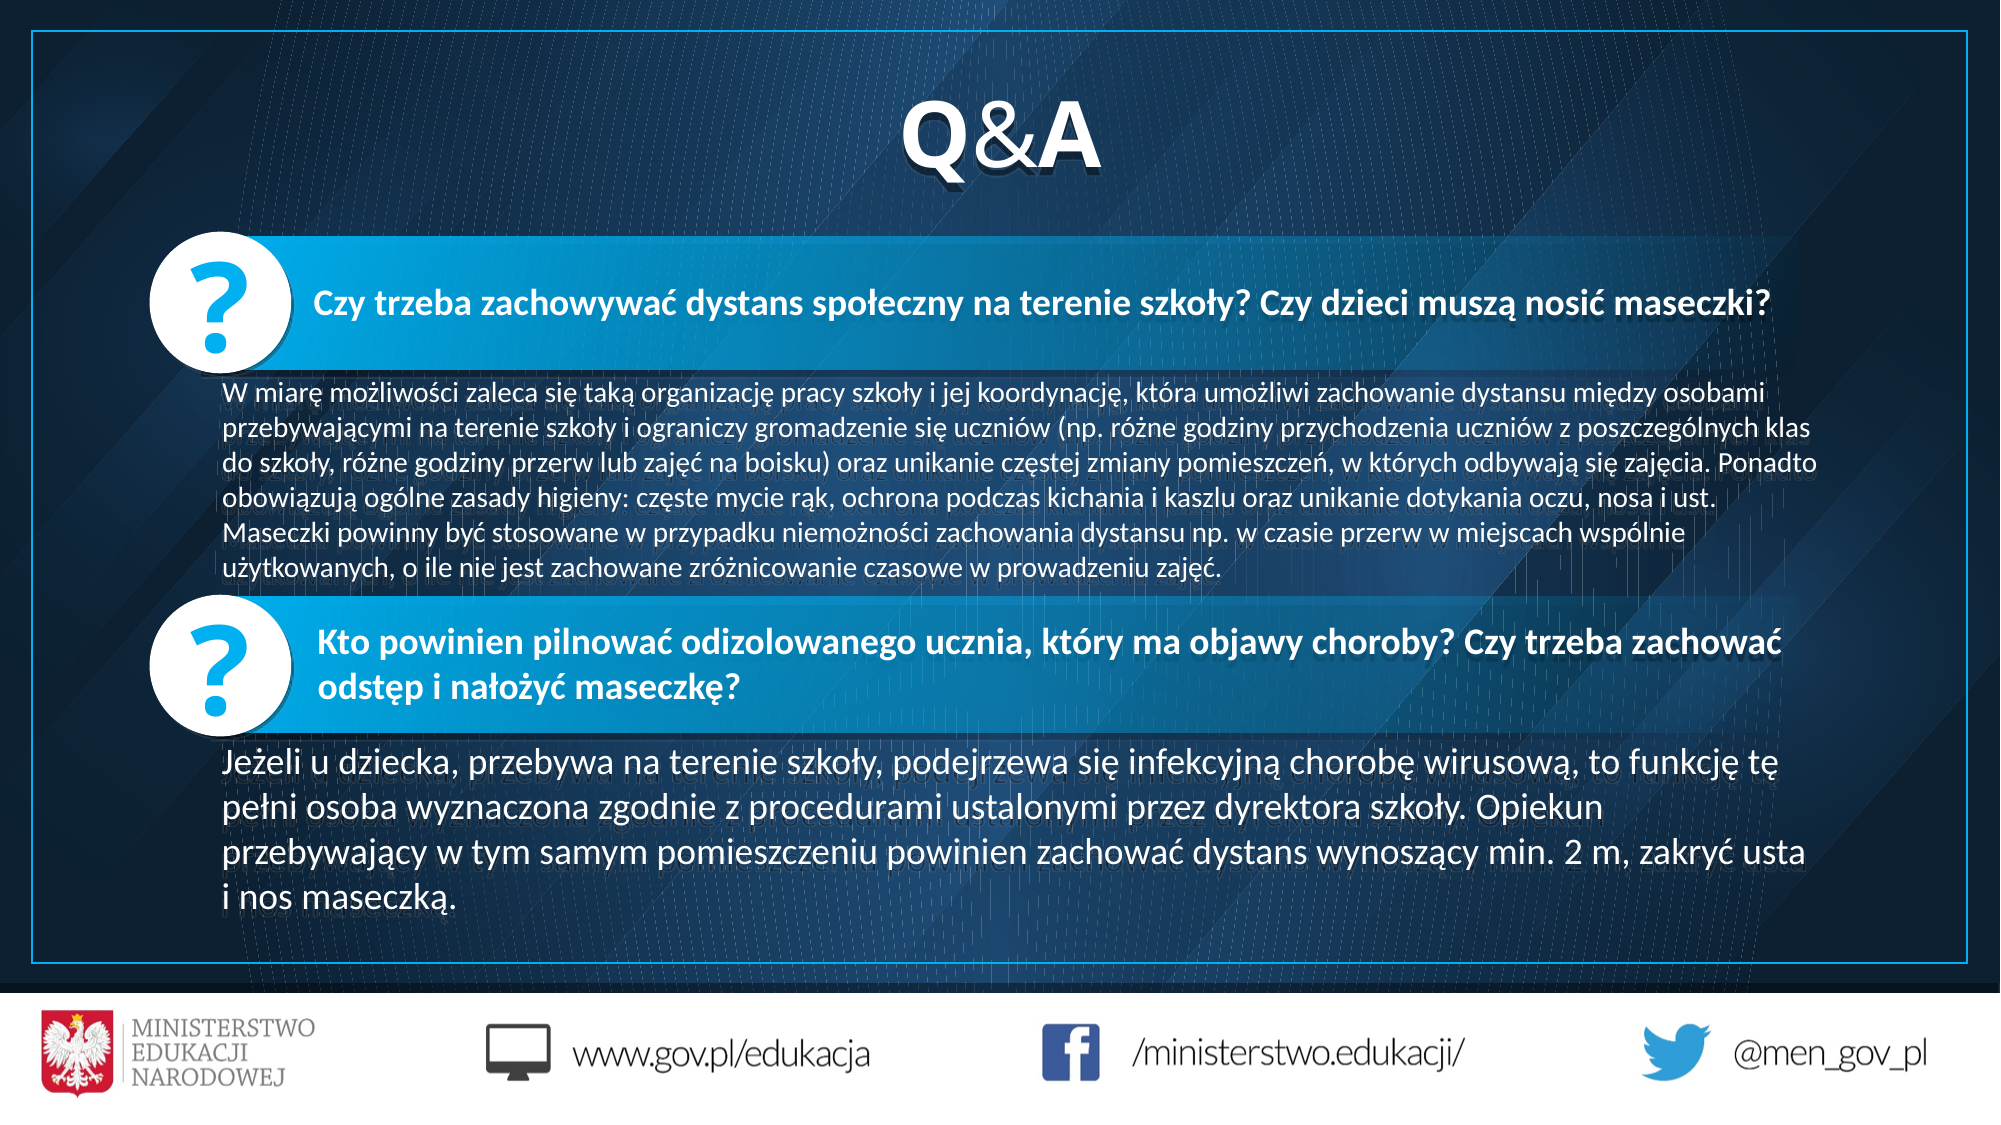

Q&A
?
Czy trzeba zachowywać dystans społeczny na terenie szkoły? Czy dzieci muszą nosić maseczki?
W miarę możliwości zaleca się taką organizację pracy szkoły i jej koordynację, która umożliwi zachowanie dystansu między osobami przebywającymi na terenie szkoły i ograniczy gromadzenie się uczniów (np. różne godziny przychodzenia uczniów z poszczególnych klas do szkoły, różne godziny przerw lub zajęć na boisku) oraz unikanie częstej zmiany pomieszczeń, w których odbywają się zajęcia. Ponadto obowiązują ogólne zasady higieny: częste mycie rąk, ochrona podczas kichania i kaszlu oraz unikanie dotykania oczu, nosa i ust. Maseczki powinny być stosowane w przypadku niemożności zachowania dystansu np. w czasie przerw w miejscach wspólnie użytkowanych, o ile nie jest zachowane zróżnicowanie czasowe w prowadzeniu zajęć.
?
Kto powinien pilnować odizolowanego ucznia, który ma objawy choroby? Czy trzeba zachować odstęp i nałożyć maseczkę?
Jeżeli u dziecka, przebywa na terenie szkoły, podejrzewa się infekcyjną chorobę wirusową, to funkcję tę pełni osoba wyznaczona zgodnie z procedurami ustalonymi przez dyrektora szkoły. Opiekun przebywający w tym samym pomieszczeniu powinien zachować dystans wynoszący min. 2 m, zakryć usta i nos maseczką.